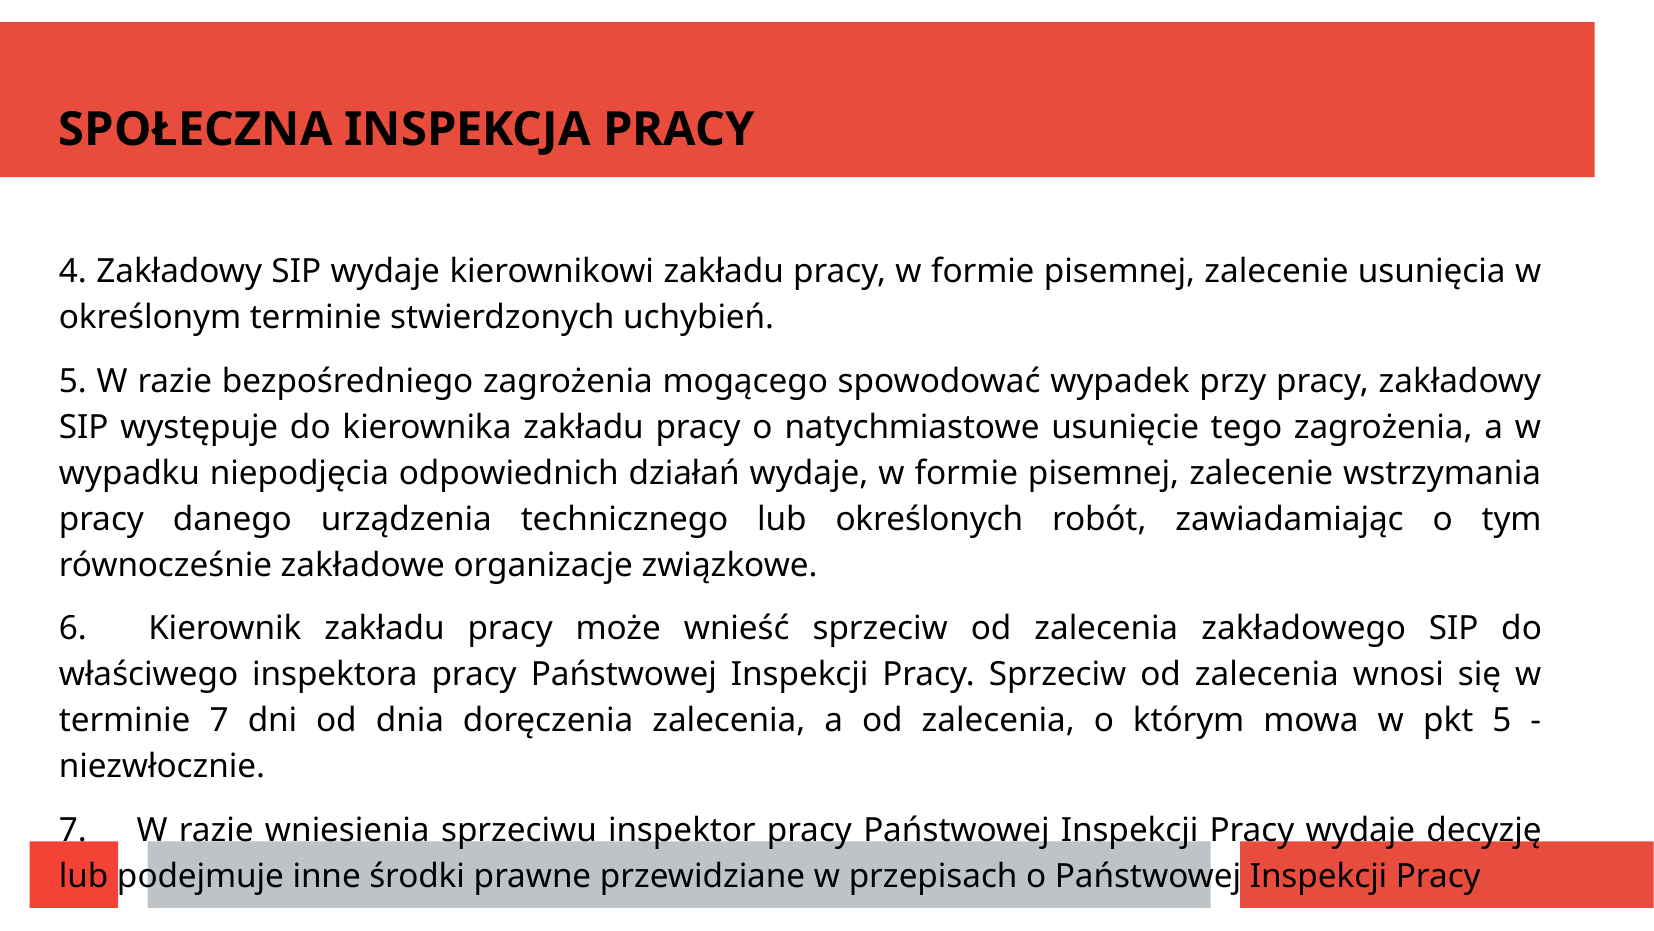

# SPOŁECZNA INSPEKCJA PRACY
4. Zakładowy SIP wydaje kierownikowi zakładu pracy, w formie pisemnej, zalecenie usunięcia w określonym terminie stwierdzonych uchybień.
5. W razie bezpośredniego zagrożenia mogącego spowodować wypadek przy pracy, zakładowy SIP występuje do kierownika zakładu pracy o natychmiastowe usunięcie tego zagrożenia, a w wypadku niepodjęcia odpowiednich działań wydaje, w formie pisemnej, zalecenie wstrzymania pracy danego urządzenia technicznego lub określonych robót, zawiadamiając o tym równocześnie zakładowe organizacje związkowe.
6. 	Kierownik zakładu pracy może wnieść sprzeciw od zalecenia zakładowego SIP do właściwego inspektora pracy Państwowej Inspekcji Pracy. Sprzeciw od zalecenia wnosi się w terminie 7 dni od dnia doręczenia zalecenia, a od zalecenia, o którym mowa w pkt 5 - niezwłocznie.
7. 	W razie wniesienia sprzeciwu inspektor pracy Państwowej Inspekcji Pracy wydaje decyzję lub podejmuje inne środki prawne przewidziane w przepisach o Państwowej Inspekcji Pracy